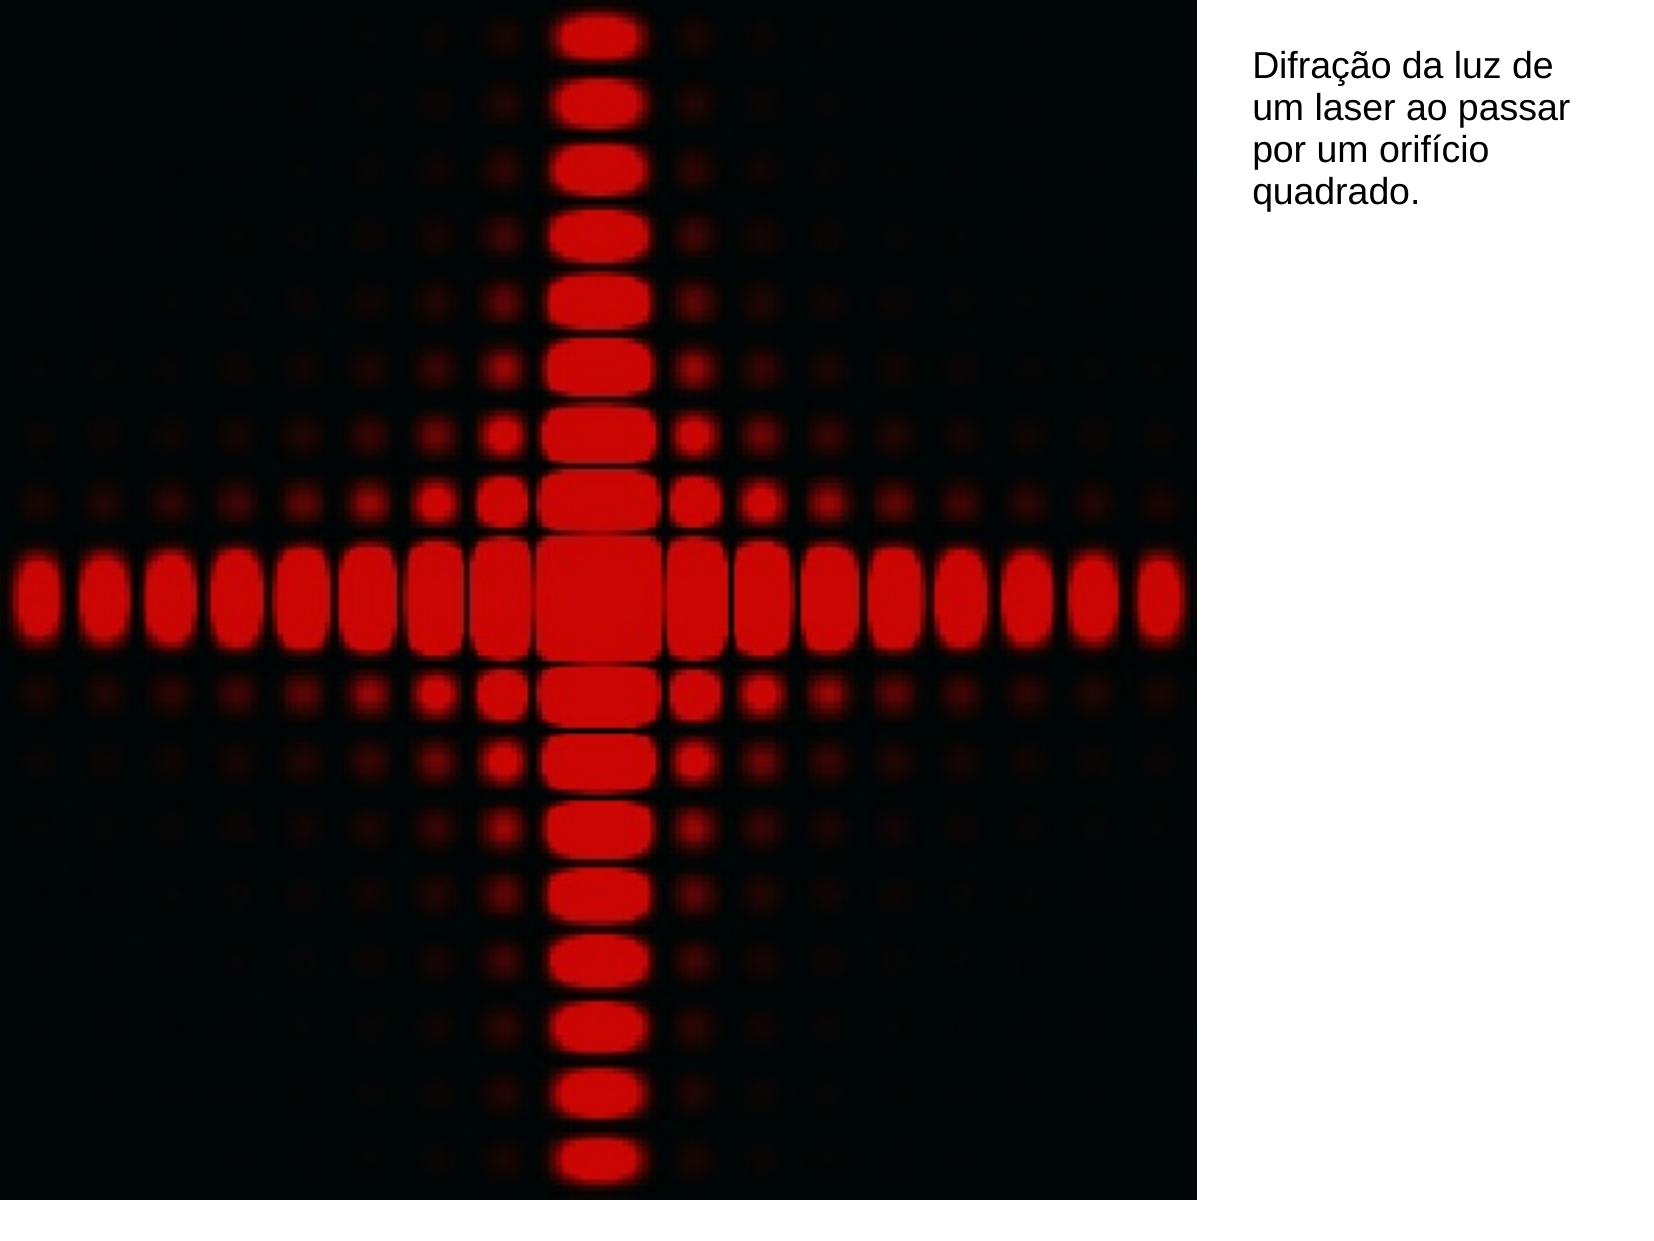

Difração da luz de um laser ao passar por um orifício quadrado.